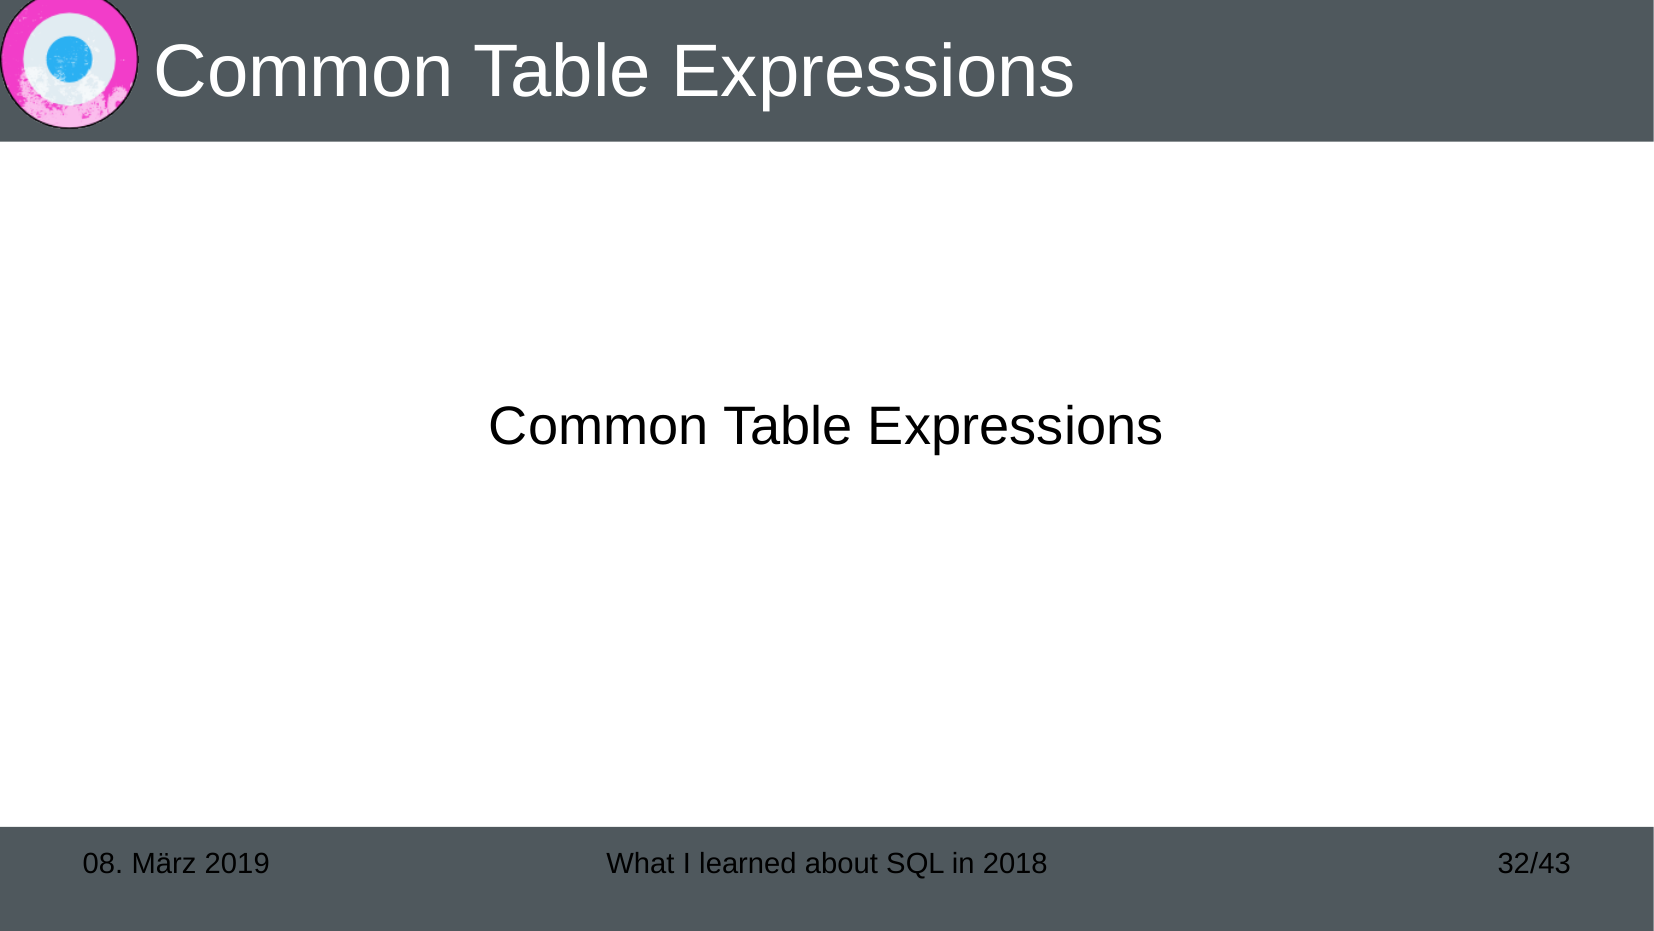

# Common Table Expressions
Common Table Expressions
08. März 2019
32